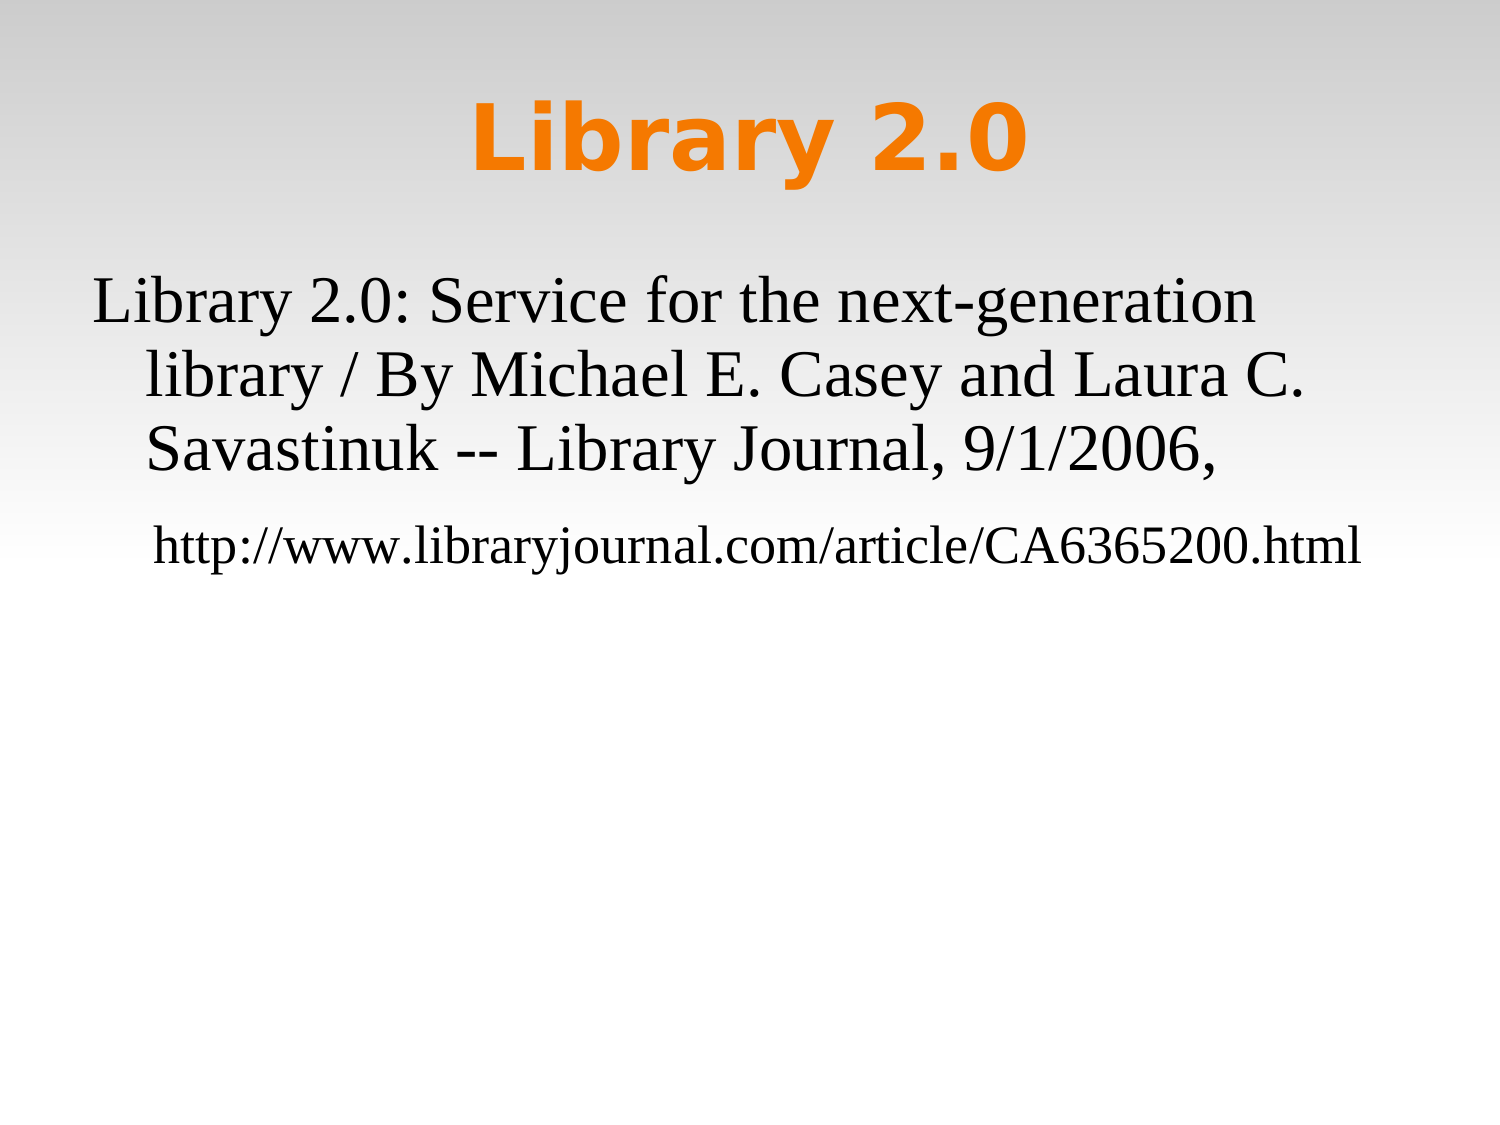

# Library 2.0
Library 2.0: Service for the next-generation library / By Michael E. Casey and Laura C. Savastinuk -- Library Journal, 9/1/2006,
http://www.libraryjournal.com/article/CA6365200.html